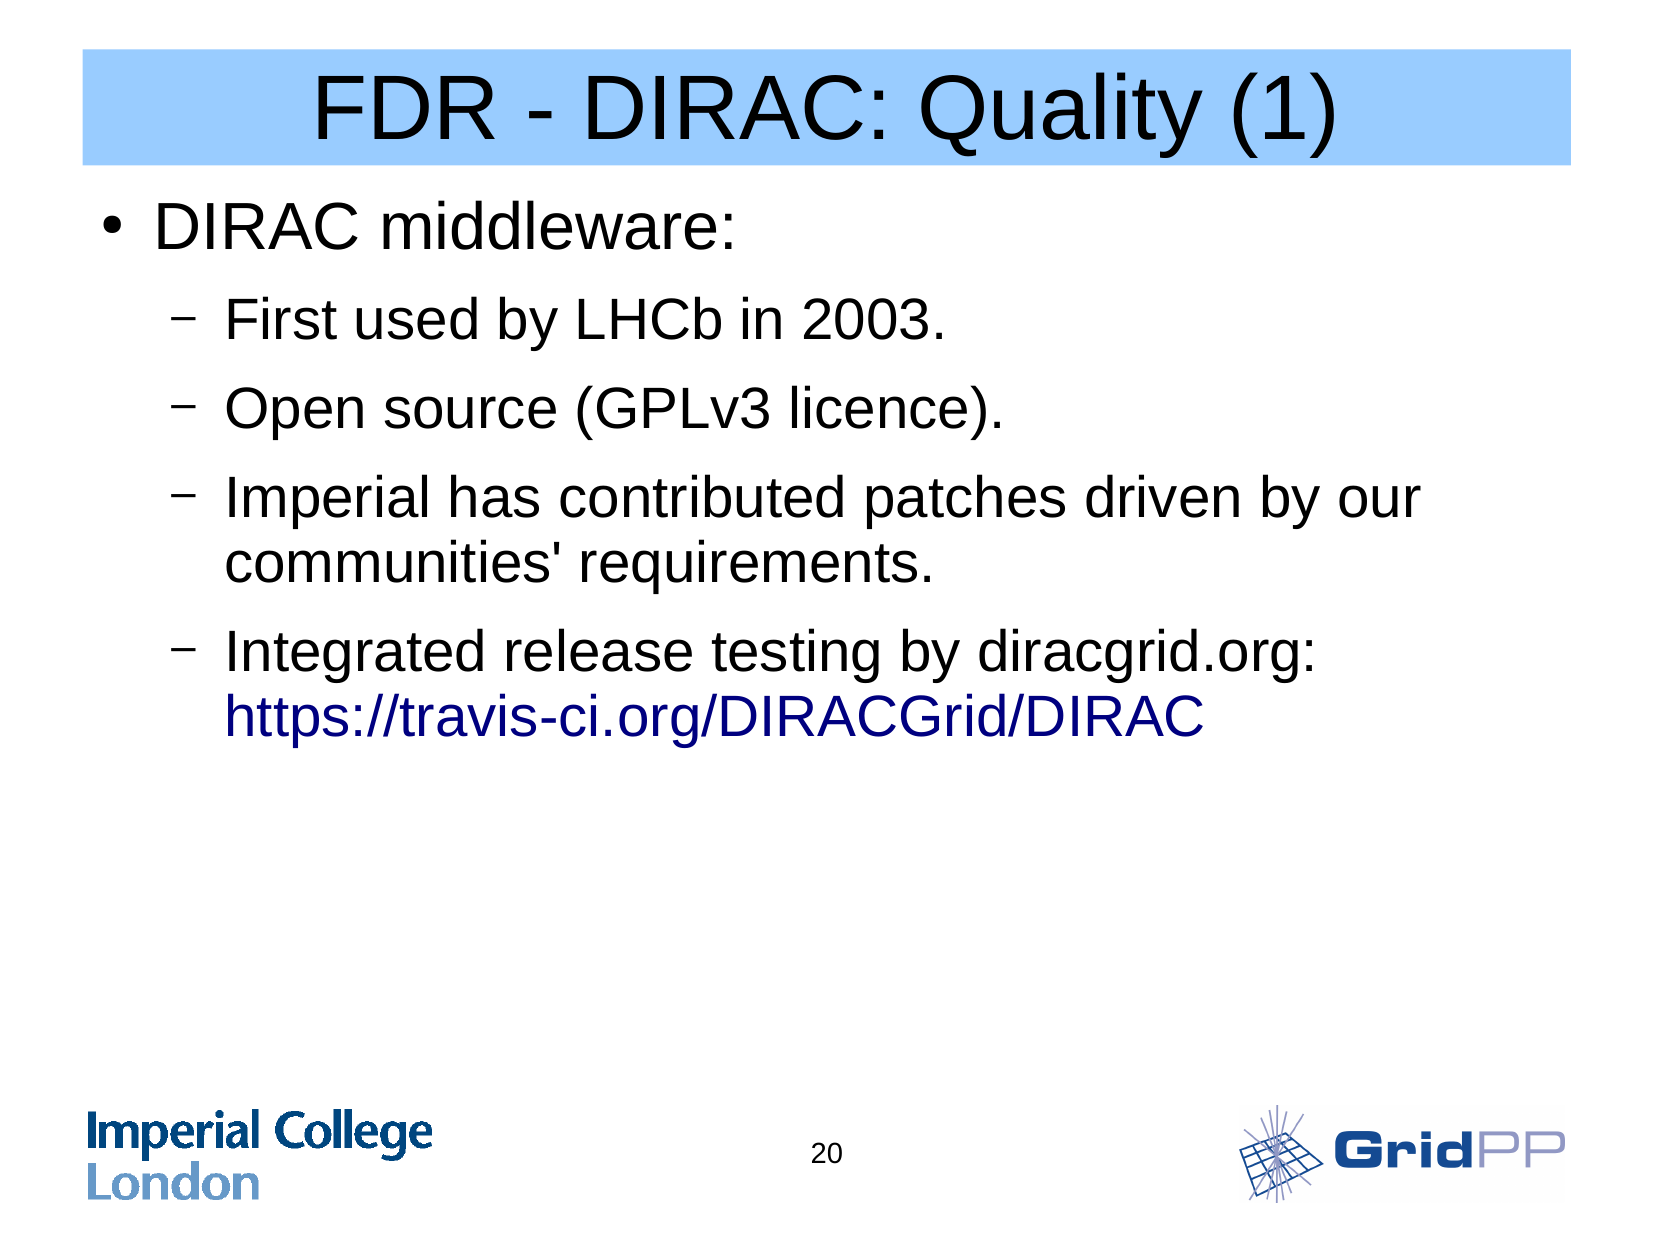

# FDR - DIRAC: Quality (1)
DIRAC middleware:
First used by LHCb in 2003.
Open source (GPLv3 licence).
Imperial has contributed patches driven by our communities' requirements.
Integrated release testing by diracgrid.org: https://travis-ci.org/DIRACGrid/DIRAC